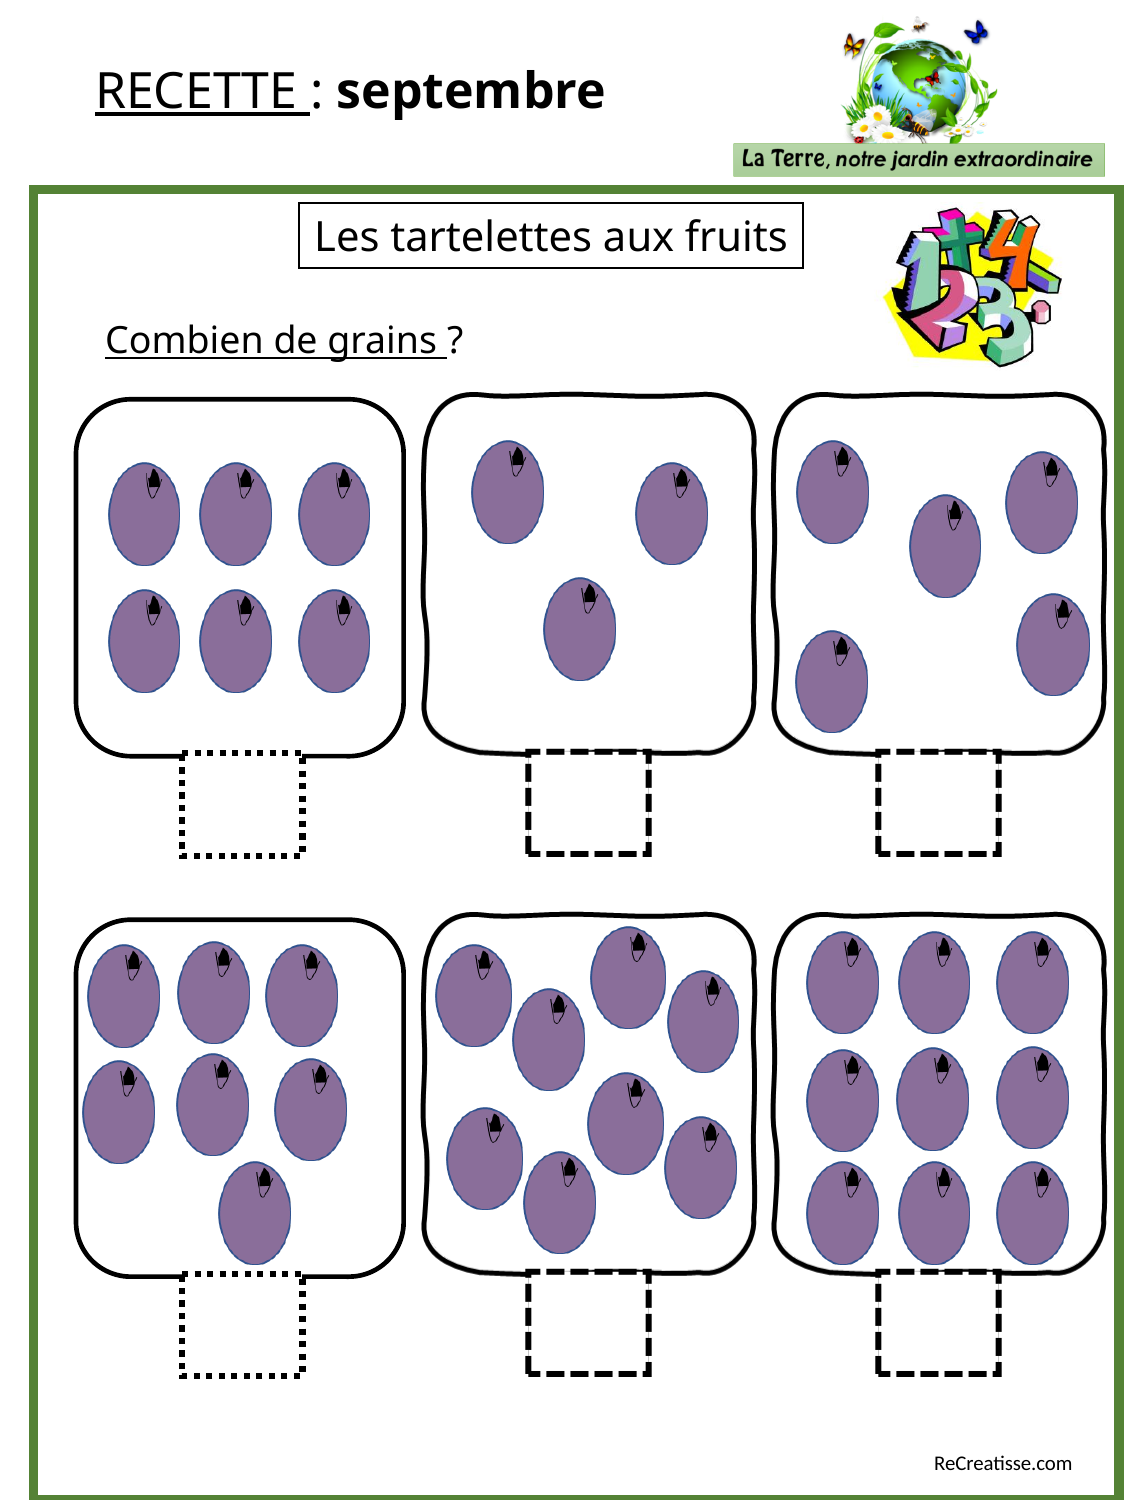

RECETTE : septembre
Les tartelettes aux fruits
Combien de grains ?
ReCreatisse.com